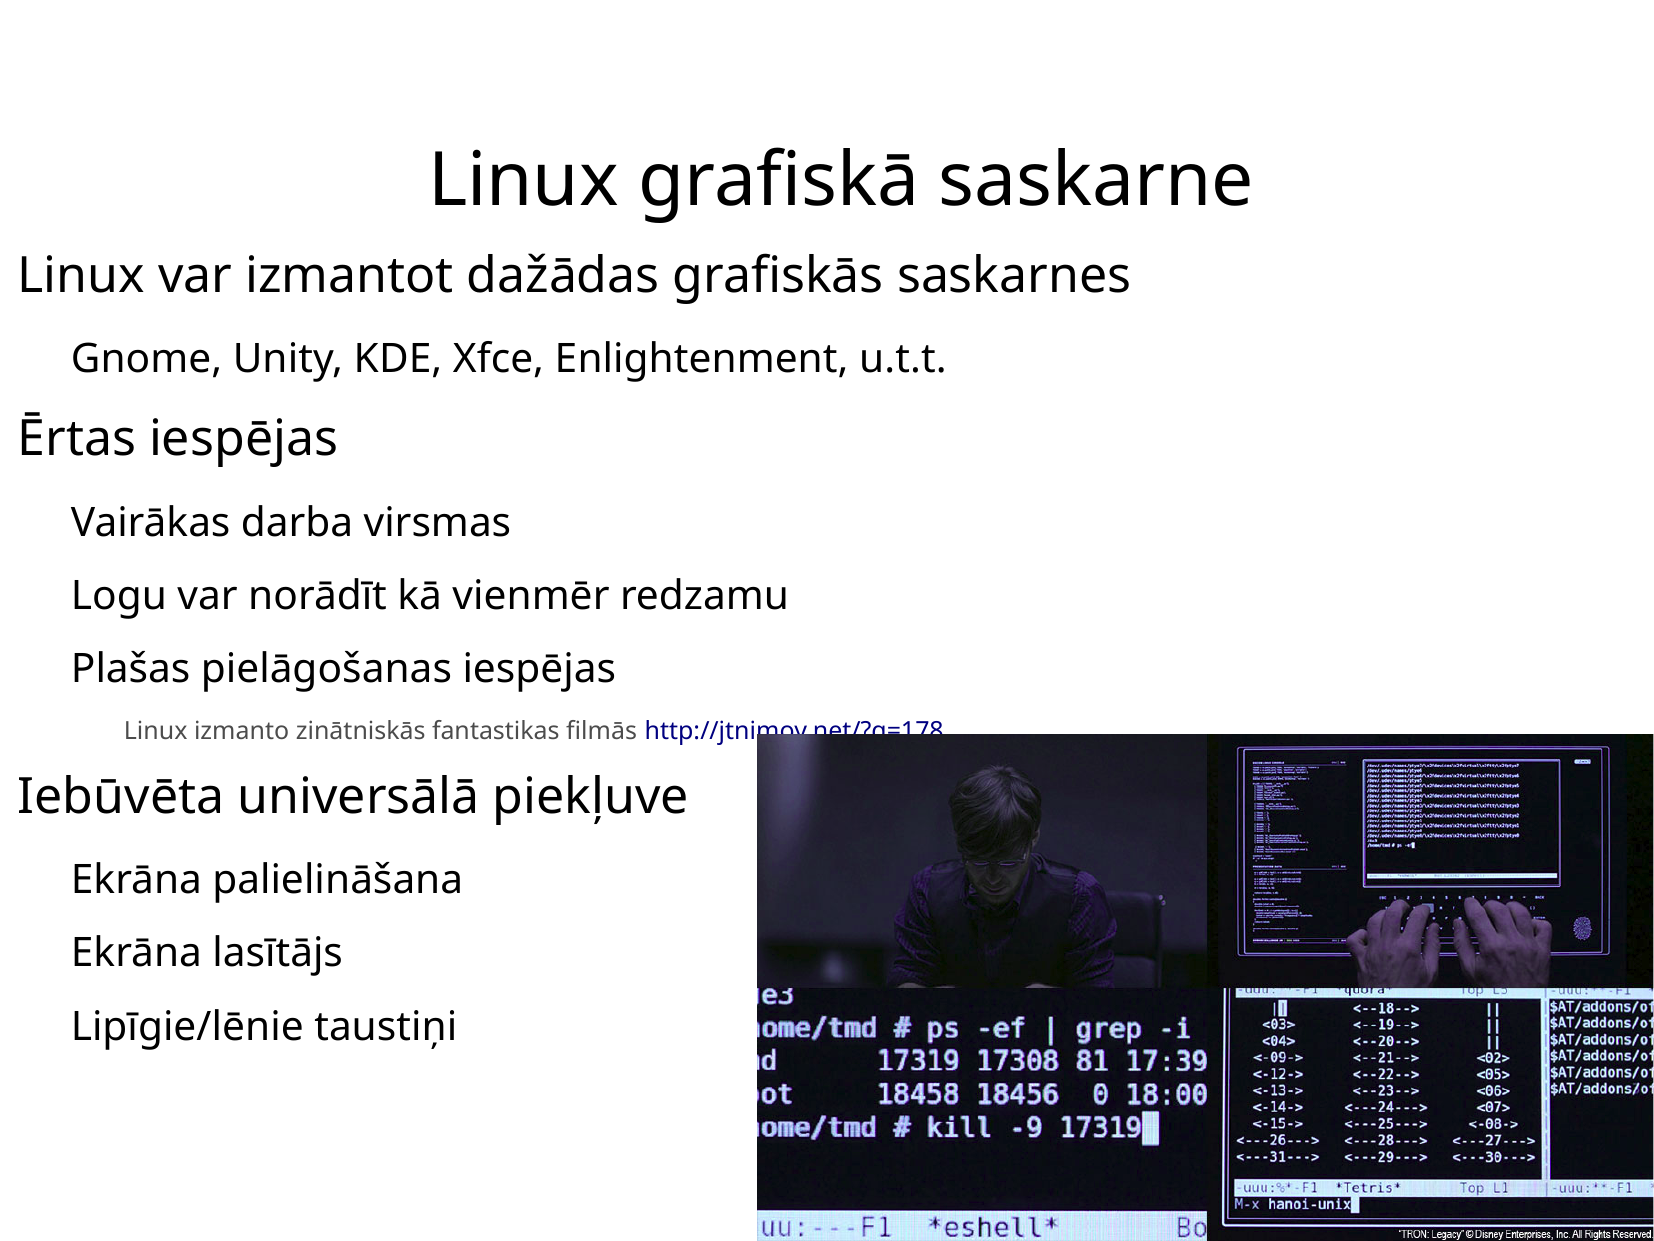

# Linux grafiskā saskarne
Linux var izmantot dažādas grafiskās saskarnes
Gnome, Unity, KDE, Xfce, Enlightenment, u.t.t.
Ērtas iespējas
Vairākas darba virsmas
Logu var norādīt kā vienmēr redzamu
Plašas pielāgošanas iespējas
Linux izmanto zinātniskās fantastikas filmās http://jtnimoy.net/?q=178
Iebūvēta universālā piekļuve
Ekrāna palielināšana
Ekrāna lasītājs
Lipīgie/lēnie taustiņi